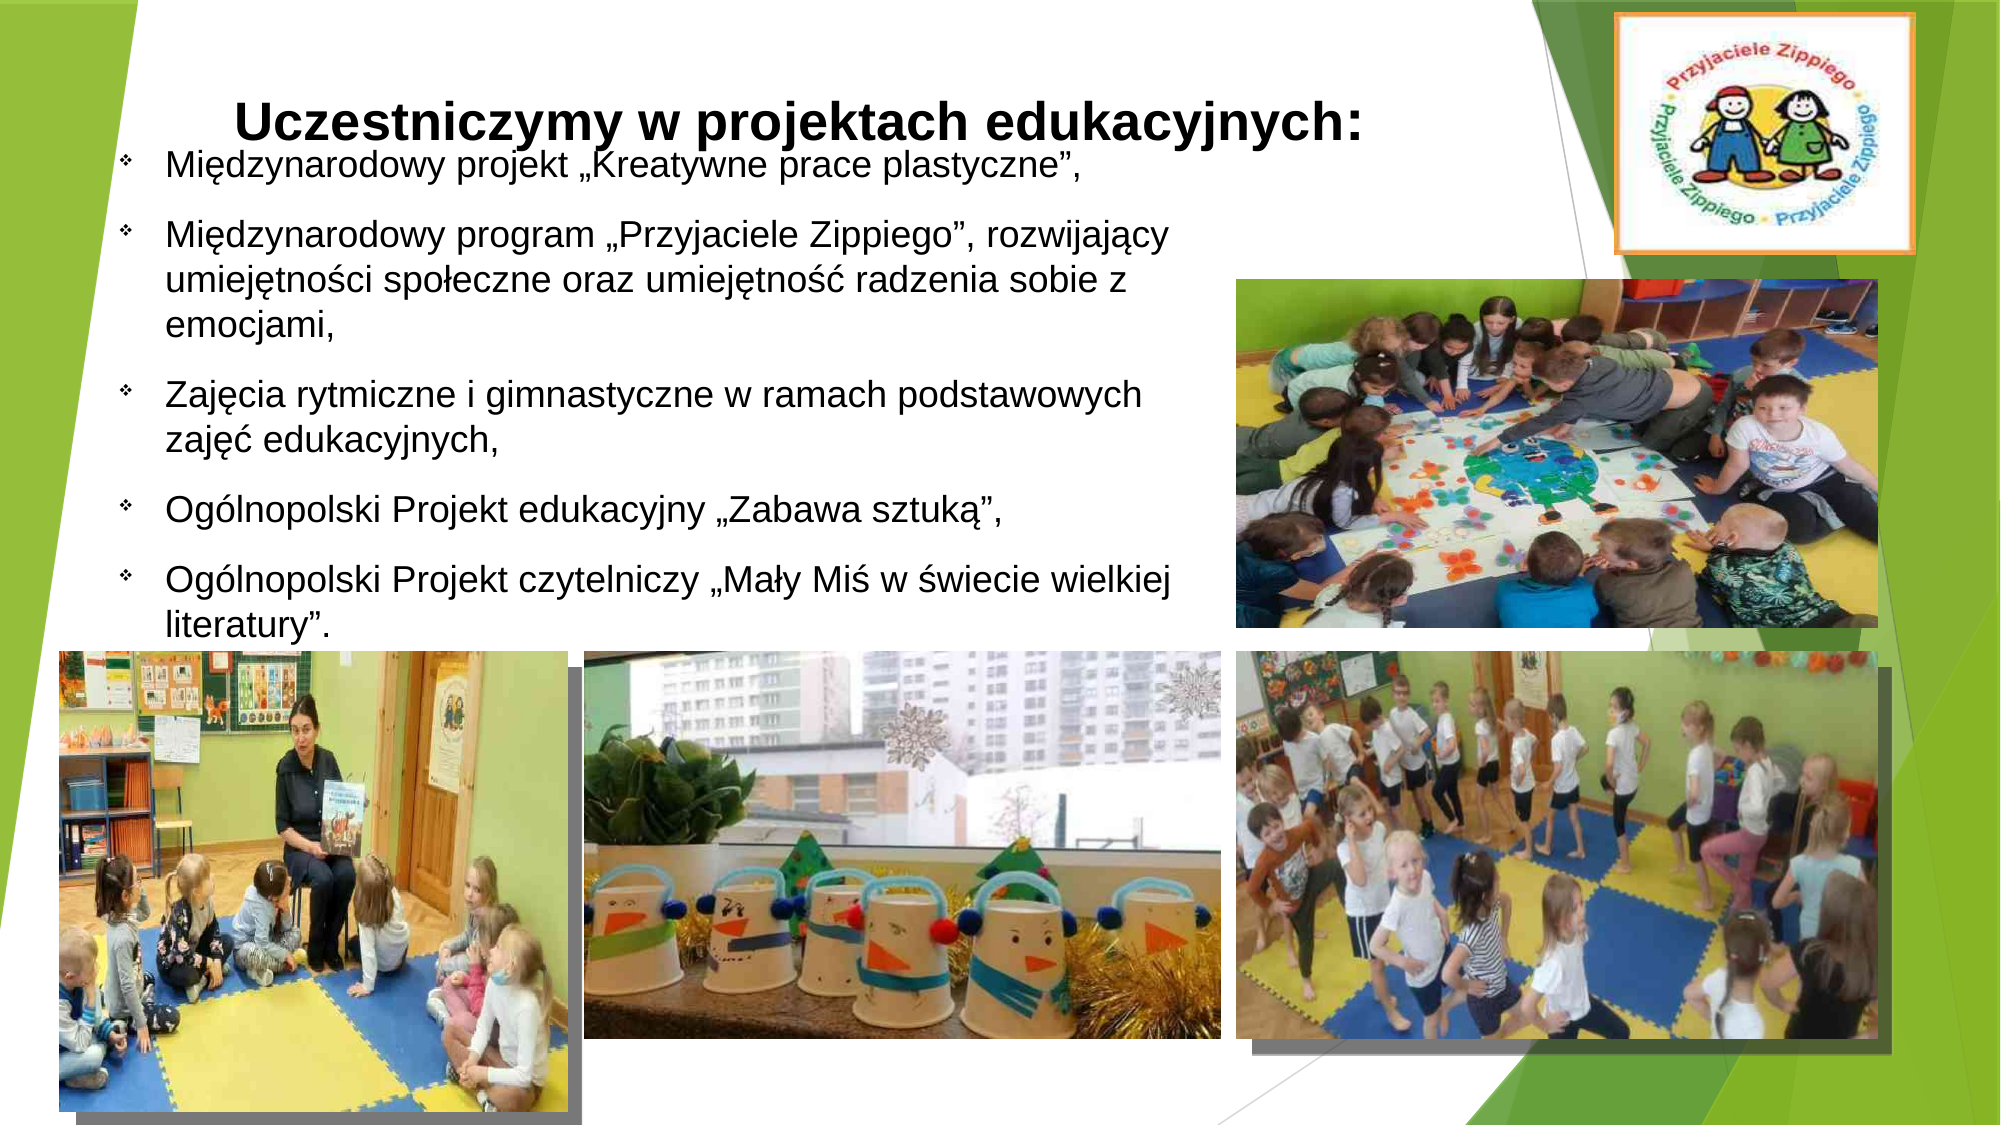

Uczestniczymy w projektach edukacyjnych:
Międzynarodowy projekt „Kreatywne prace plastyczne”,
Międzynarodowy program „Przyjaciele Zippiego”, rozwijający umiejętności społeczne oraz umiejętność radzenia sobie z emocjami,
Zajęcia rytmiczne i gimnastyczne w ramach podstawowych zajęć edukacyjnych,
Ogólnopolski Projekt edukacyjny „Zabawa sztuką”,
Ogólnopolski Projekt czytelniczy „Mały Miś w świecie wielkiej literatury”.